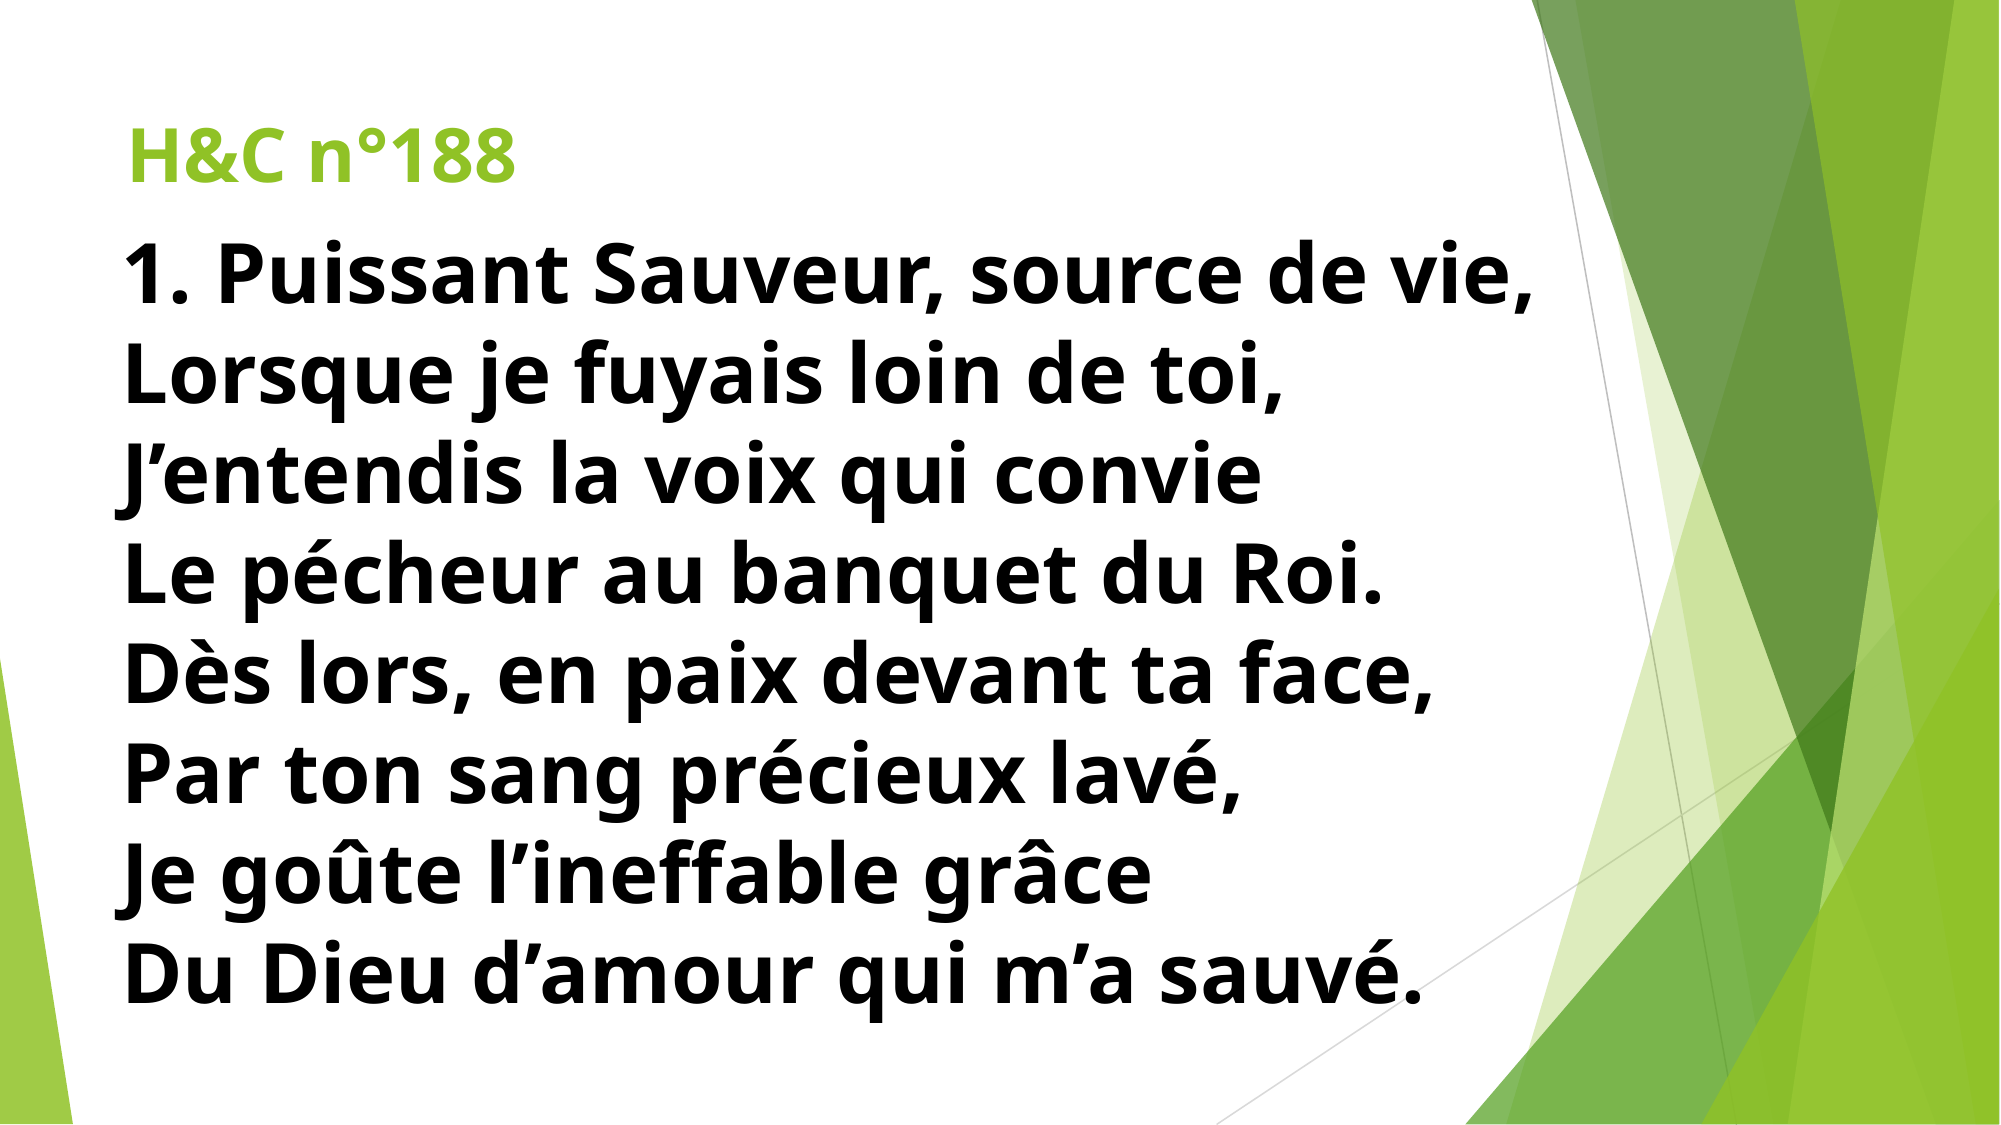

H&C n°188
1. Puissant Sauveur, source de vie,
Lorsque je fuyais loin de toi,
J’entendis la voix qui convie
Le pécheur au banquet du Roi.
Dès lors, en paix devant ta face,
Par ton sang précieux lavé,
Je goûte l’ineffable grâce
Du Dieu d’amour qui m’a sauvé.